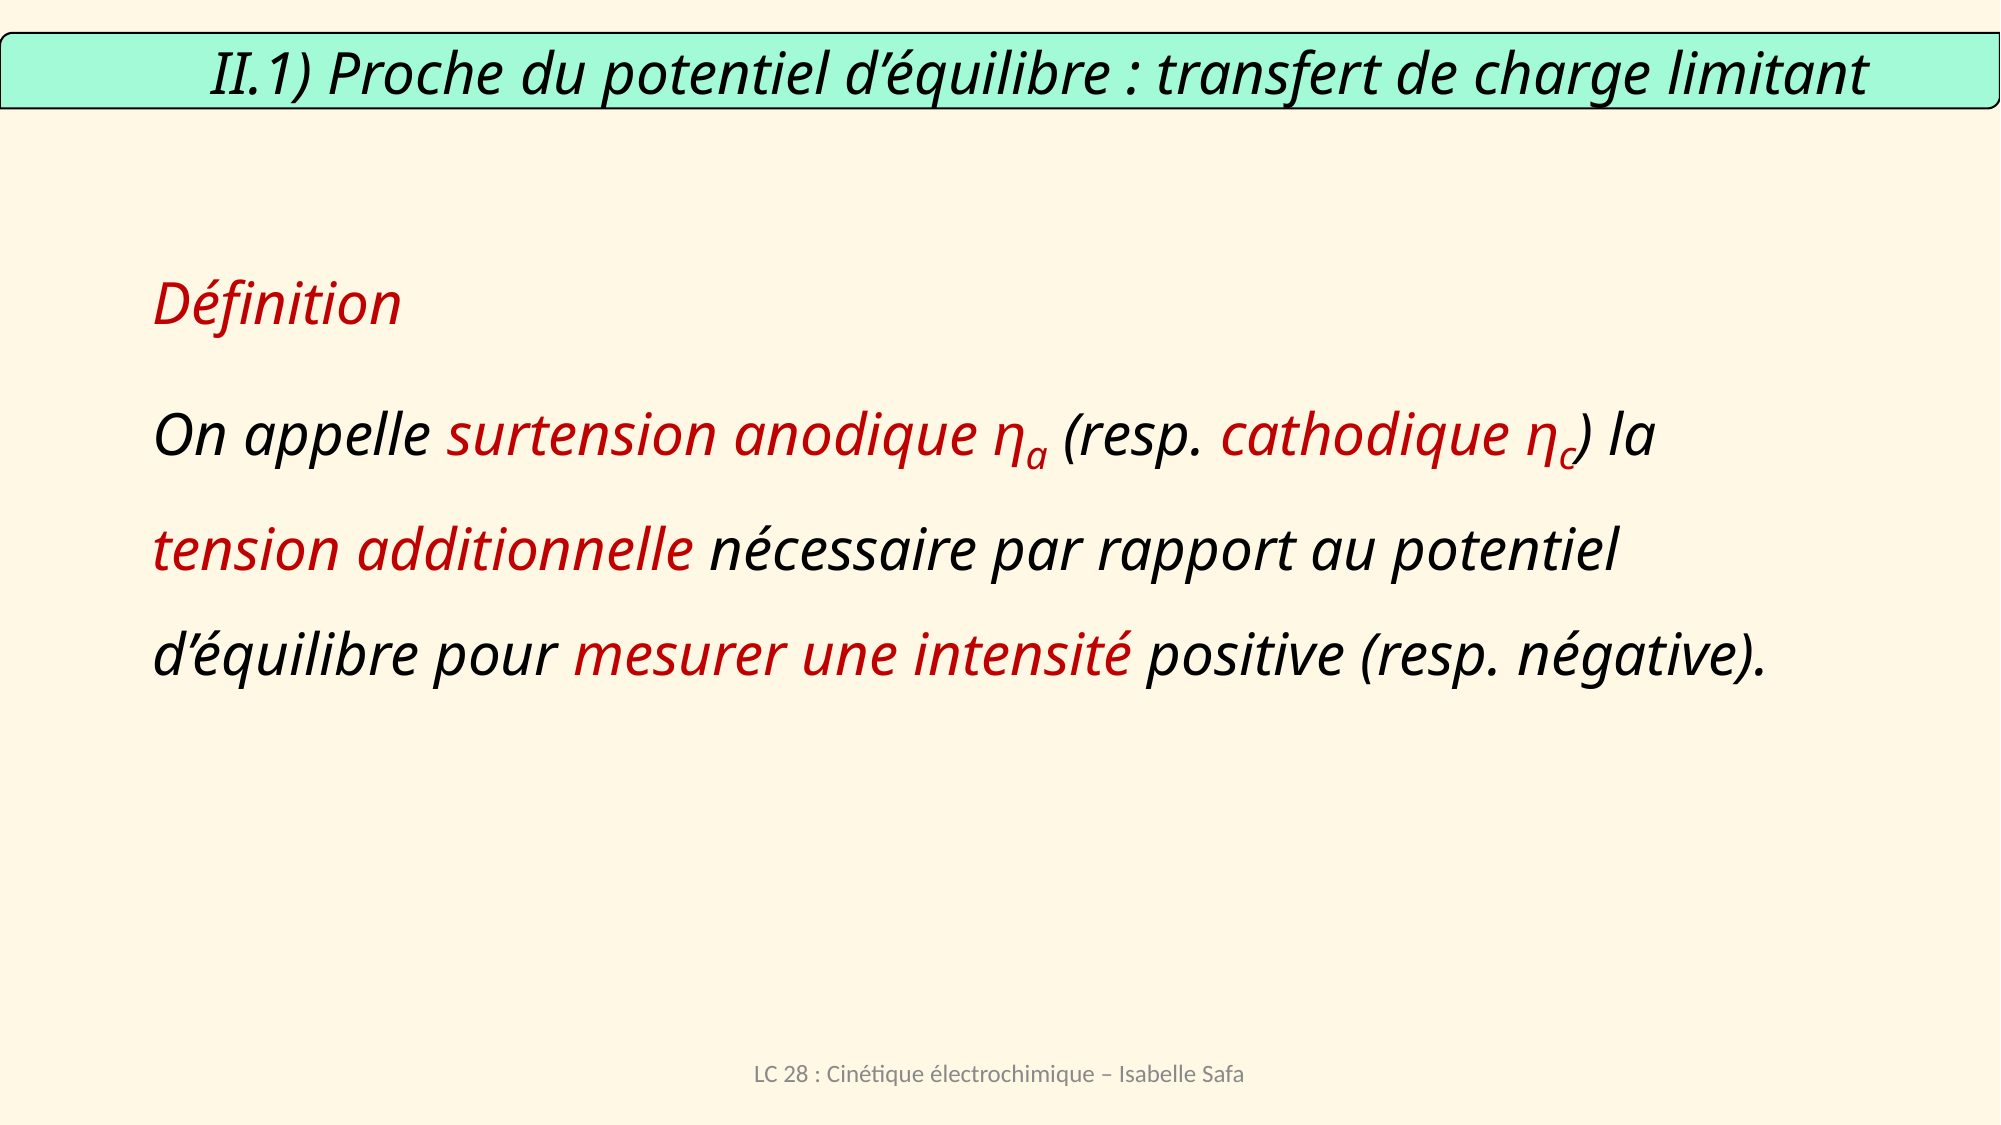

II.1) Proche du potentiel d’équilibre : transfert de charge limitant
# Définition
On appelle surtension anodique ηa (resp. cathodique ηc) la tension additionnelle nécessaire par rapport au potentiel d’équilibre pour mesurer une intensité positive (resp. négative).
LC 28 : Cinétique électrochimique – Isabelle Safa